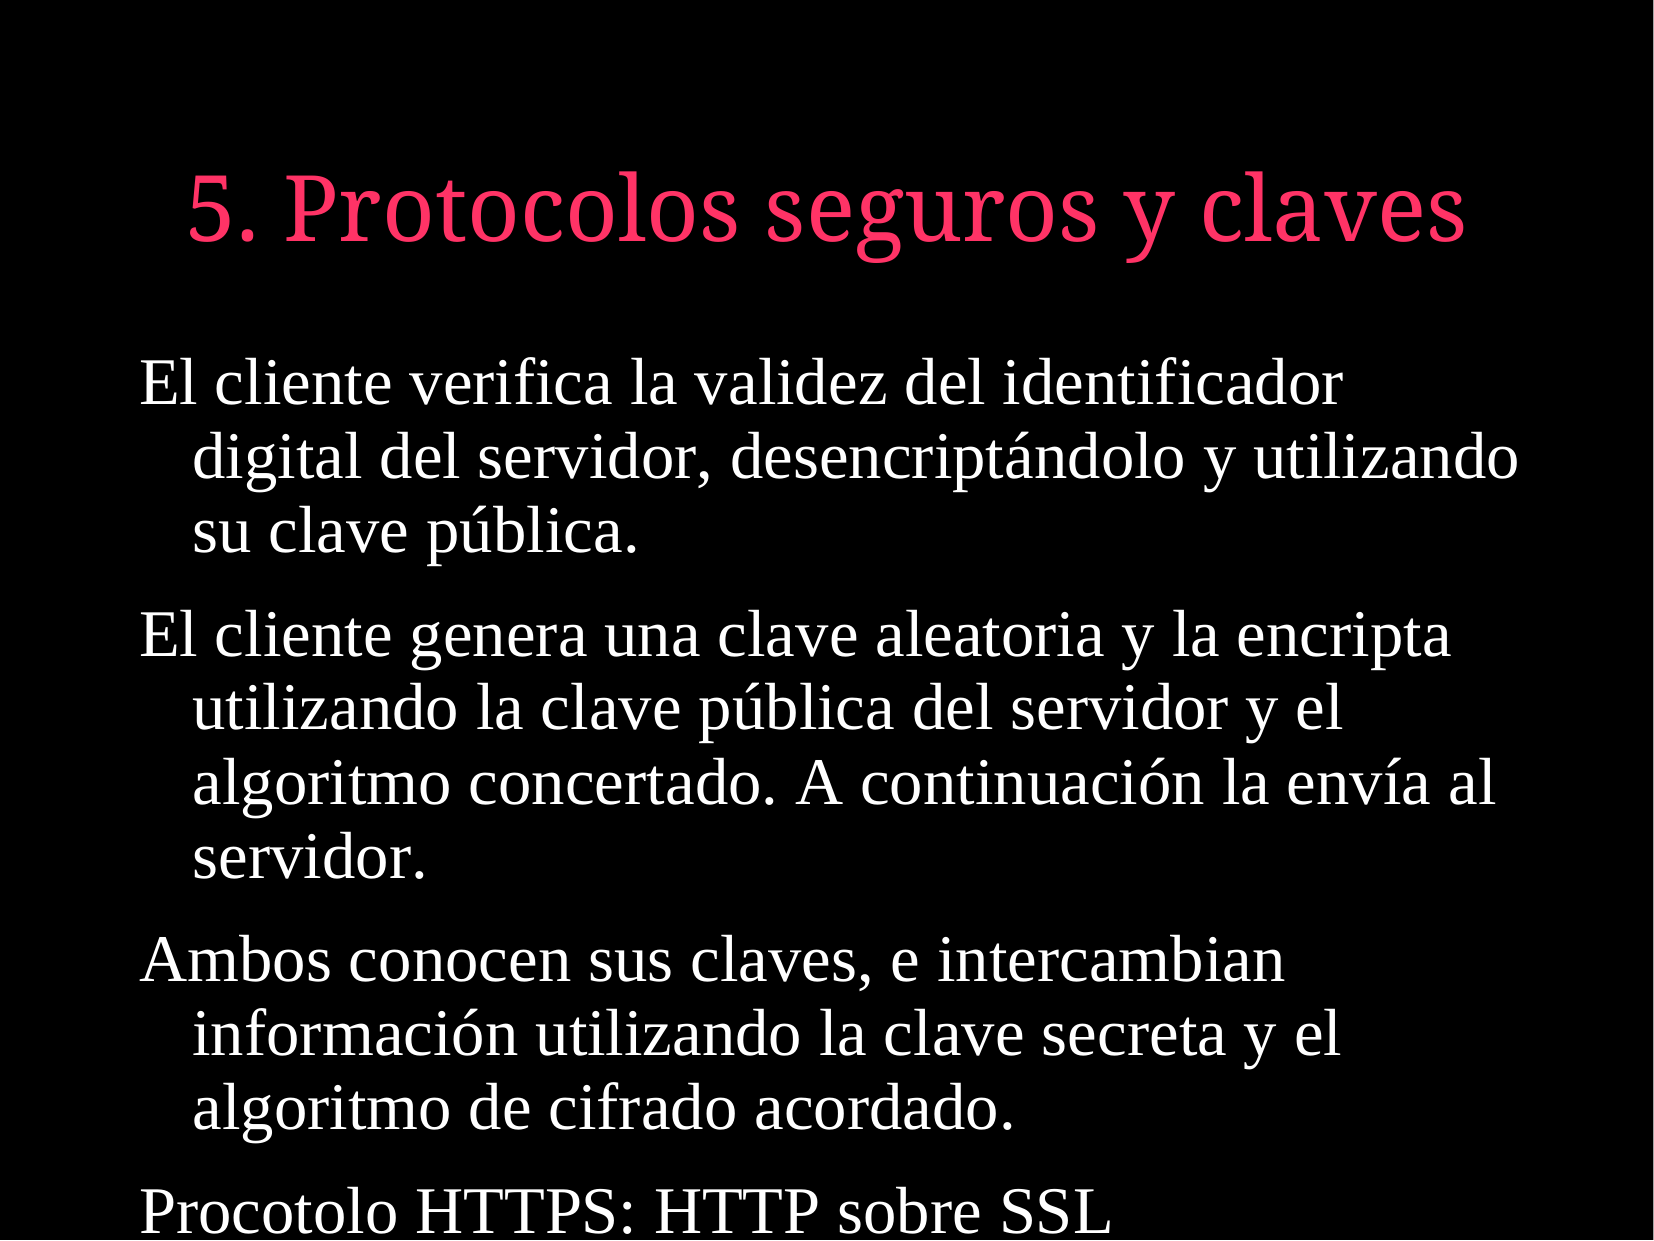

# 5. Protocolos seguros y claves
El cliente verifica la validez del identificador digital del servidor, desencriptándolo y utilizando su clave pública.
El cliente genera una clave aleatoria y la encripta utilizando la clave pública del servidor y el algoritmo concertado. A continuación la envía al servidor.
Ambos conocen sus claves, e intercambian información utilizando la clave secreta y el algoritmo de cifrado acordado.
Procotolo HTTPS: HTTP sobre SSL